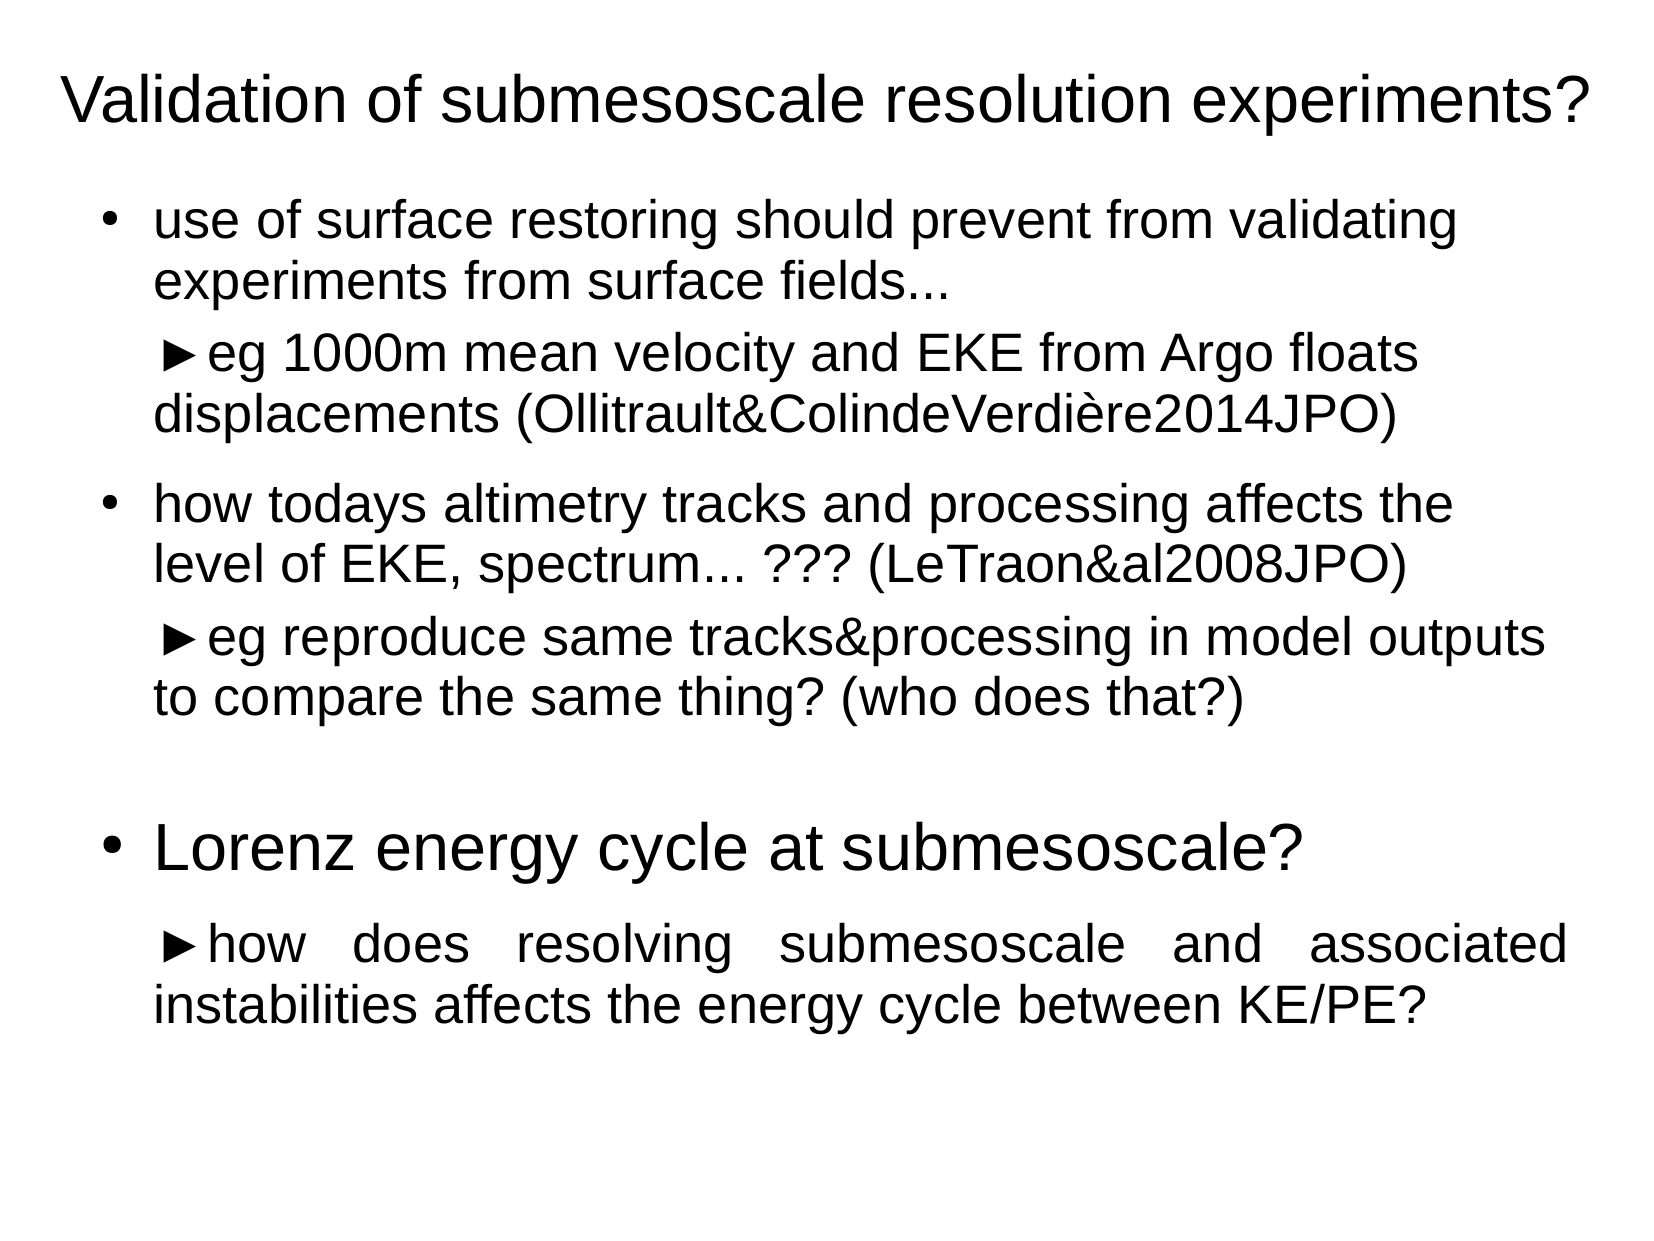

# Validation of submesoscale resolution experiments?
use of surface restoring should prevent from validating experiments from surface fields...
►eg 1000m mean velocity and EKE from Argo floats displacements (Ollitrault&ColindeVerdière2014JPO)
how todays altimetry tracks and processing affects the level of EKE, spectrum... ??? (LeTraon&al2008JPO)
►eg reproduce same tracks&processing in model outputs to compare the same thing? (who does that?)
Lorenz energy cycle at submesoscale?
►how does resolving submesoscale and associated instabilities affects the energy cycle between KE/PE?